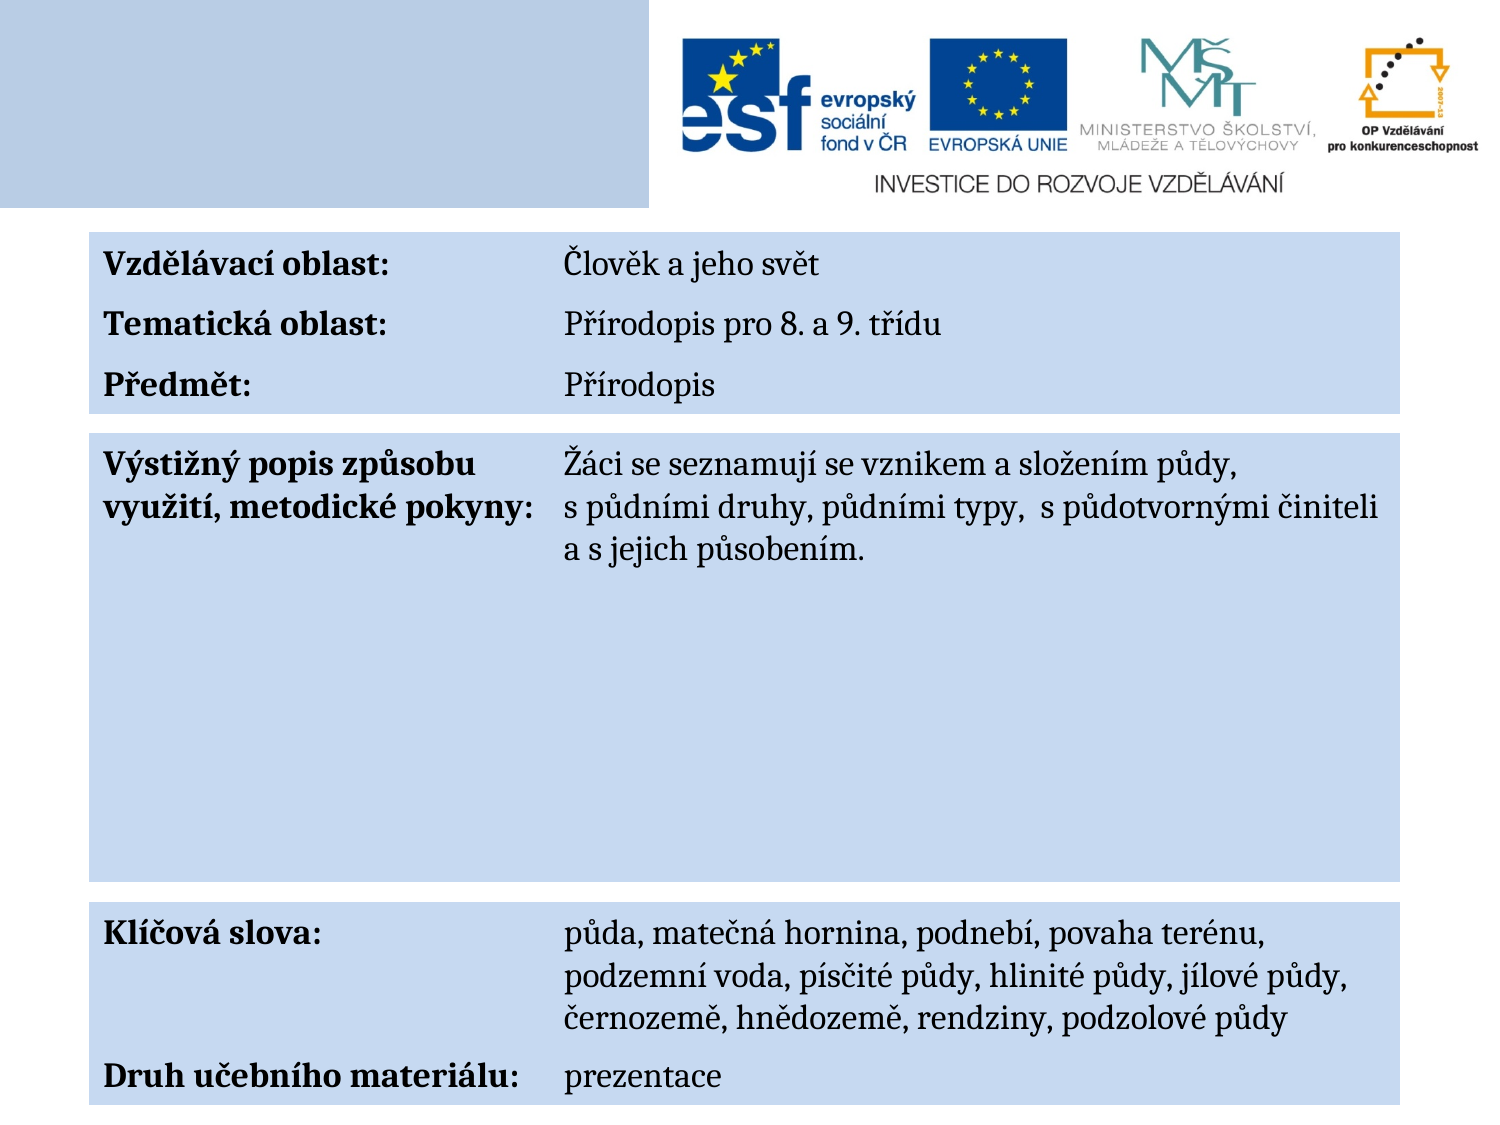

| Vzdělávací oblast: | Člověk a jeho svět |
| --- | --- |
| Tematická oblast: | Přírodopis pro 8. a 9. třídu |
| Předmět: | Přírodopis |
| Výstižný popis způsobu využití, metodické pokyny: | Žáci se seznamují se vznikem a složením půdy, s půdními druhy, půdními typy, s půdotvornými činiteli a s jejich působením. |
| --- | --- |
| Klíčová slova: | půda, matečná hornina, podnebí, povaha terénu, podzemní voda, písčité půdy, hlinité půdy, jílové půdy, černozemě, hnědozemě, rendziny, podzolové půdy |
| --- | --- |
| Druh učebního materiálu: | prezentace |